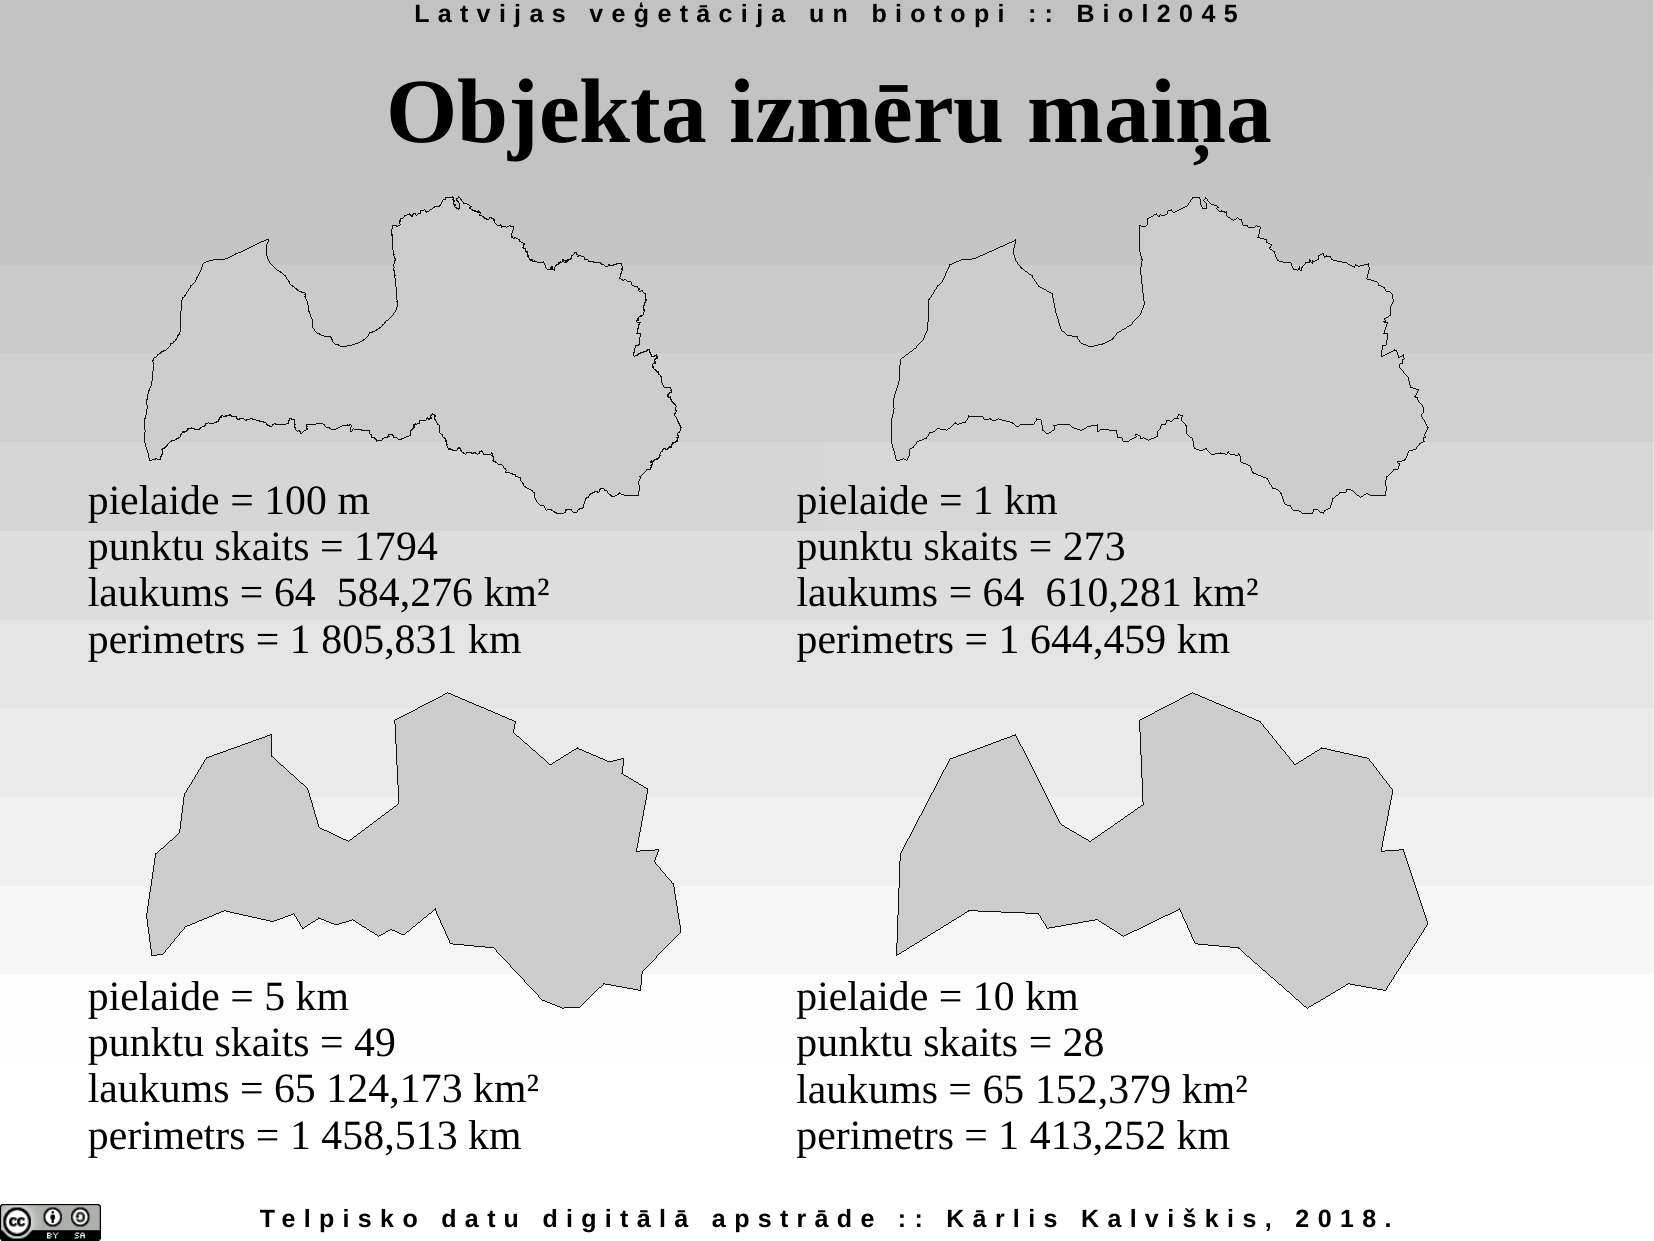

# Objekta izmēru maiņa
pielaide = 100 m
punktu skaits = 1794
laukums = 64  584,276 km²
perimetrs = 1 805,831 km
pielaide = 1 km
punktu skaits = 273
laukums = 64  610,281 km²
perimetrs = 1 644,459 km
pielaide = 5 km
punktu skaits = 49
laukums = 65 124,173 km²
perimetrs = 1 458,513 km
pielaide = 10 km
punktu skaits = 28
laukums = 65 152,379 km²
perimetrs = 1 413,252 km